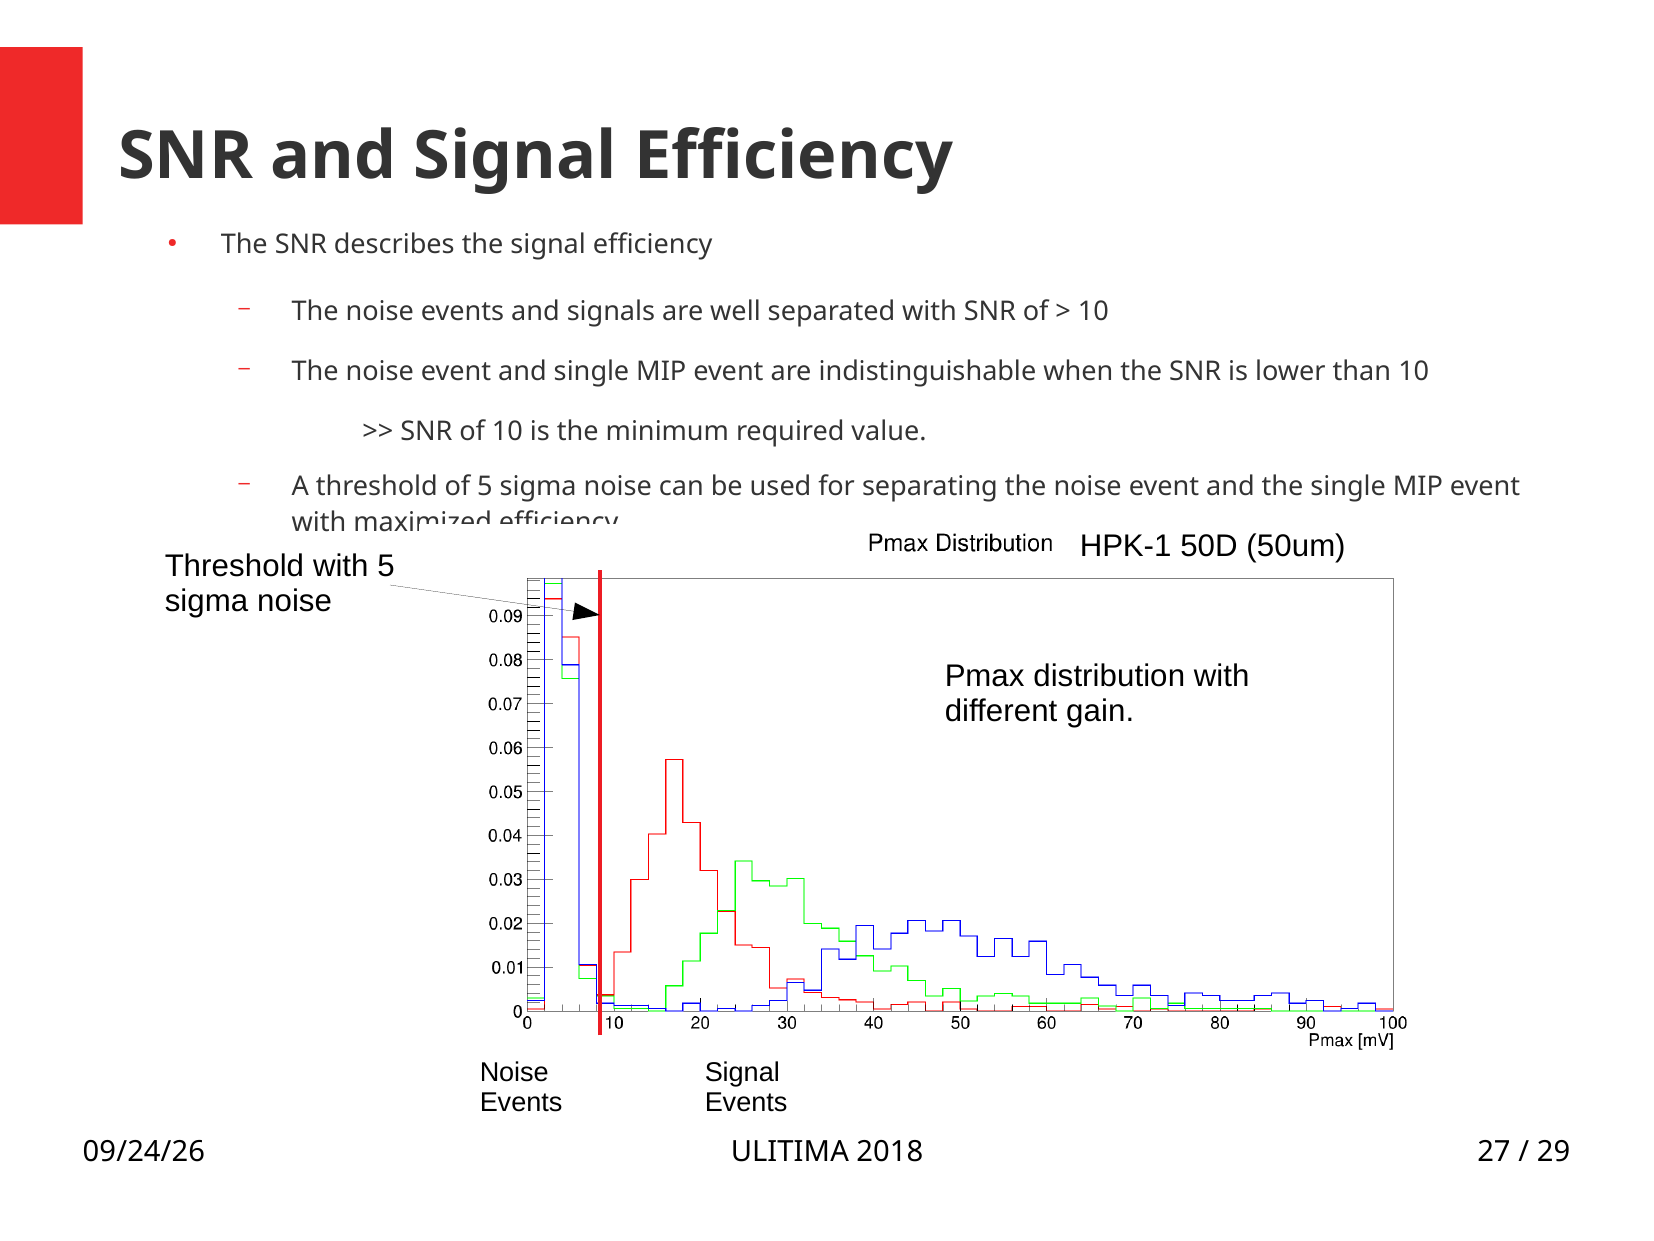

SNR and Signal Efficiency
# The SNR describes the signal efficiency
The noise events and signals are well separated with SNR of > 10
The noise event and single MIP event are indistinguishable when the SNR is lower than 10
>> SNR of 10 is the minimum required value.
A threshold of 5 sigma noise can be used for separating the noise event and the single MIP event with maximized efficiency.
HPK-1 50D (50um)
Threshold with 5 sigma noise
Pmax distribution with different gain.
Noise Events
Signal Events
ULITIMA 2018
27